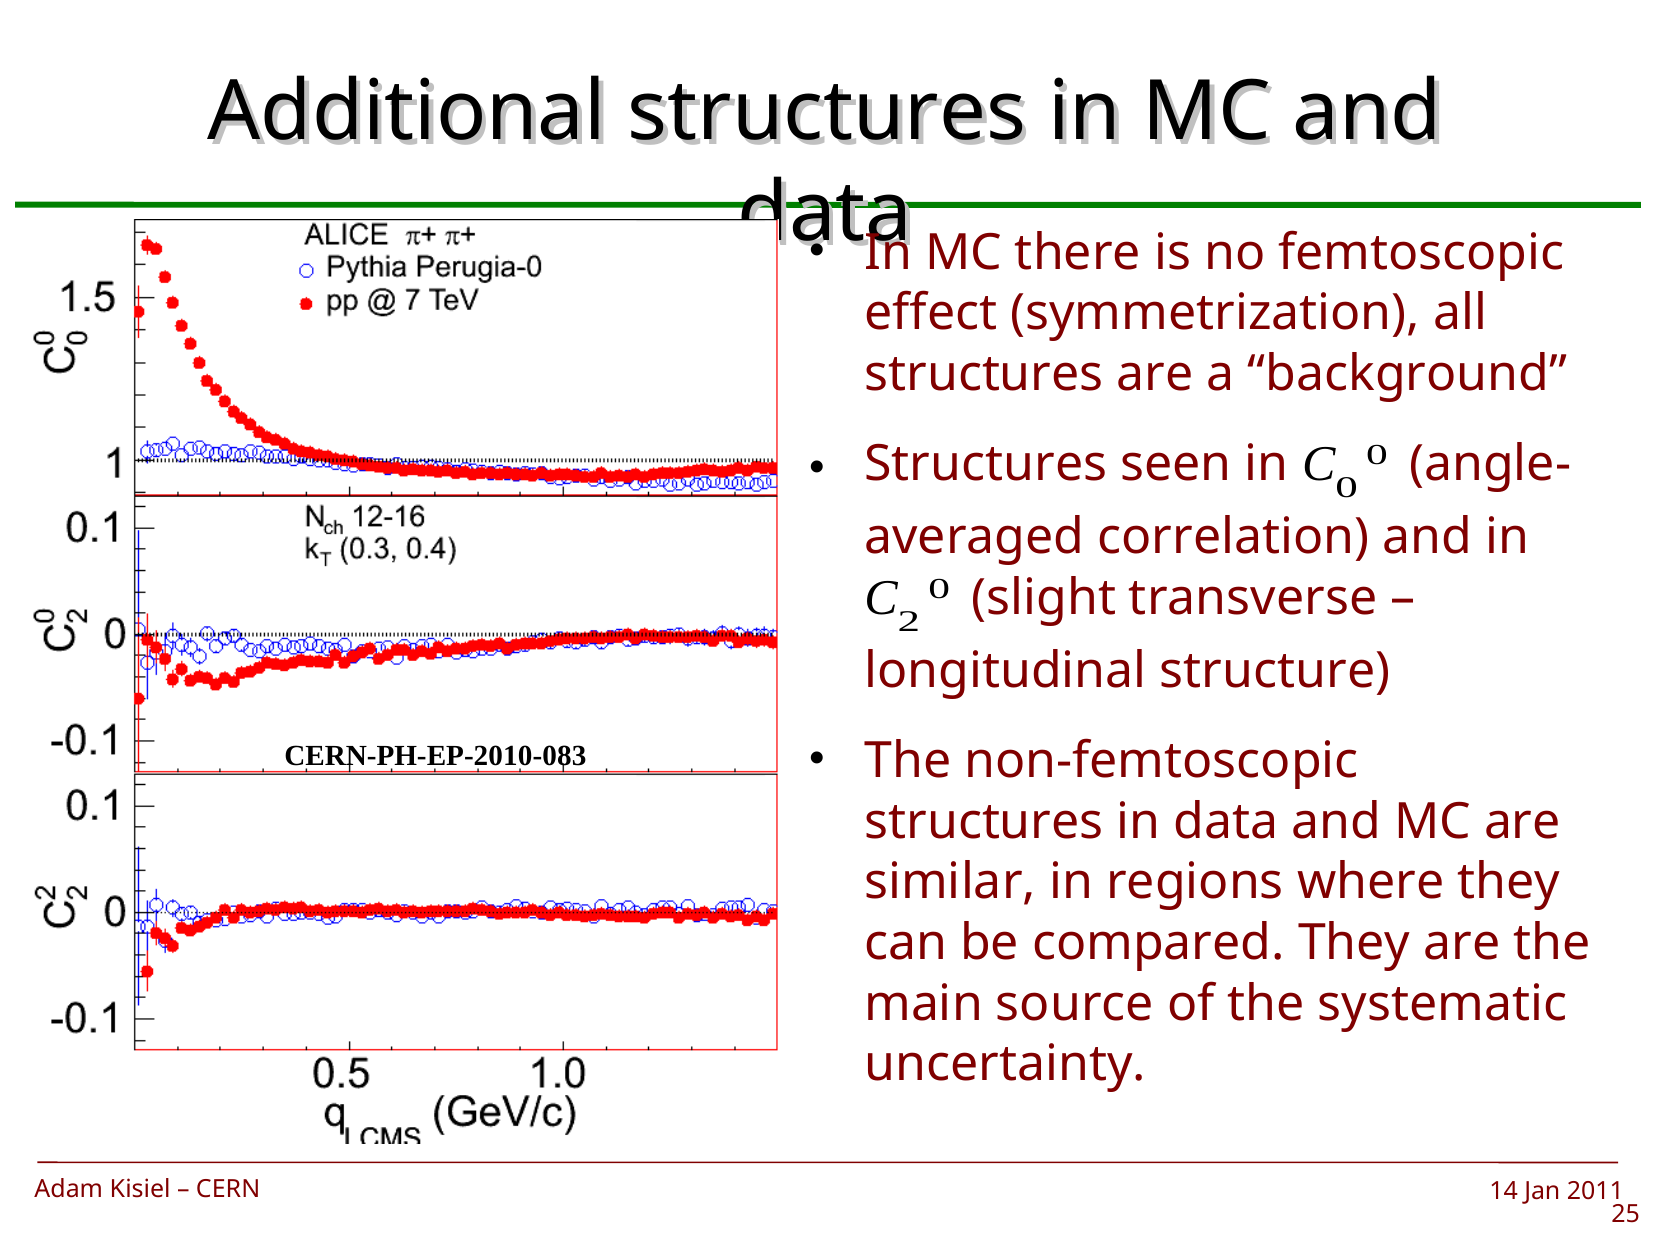

# Additional structures in MC and data
In MC there is no femtoscopic effect (symmetrization), all structures are a “background”
Structures seen in C00 (angle-averaged correlation) and in C20 (slight transverse – longitudinal structure)
The non-femtoscopic structures in data and MC are similar, in regions where they can be compared. They are the main source of the systematic uncertainty.
CERN-PH-EP-2010-083